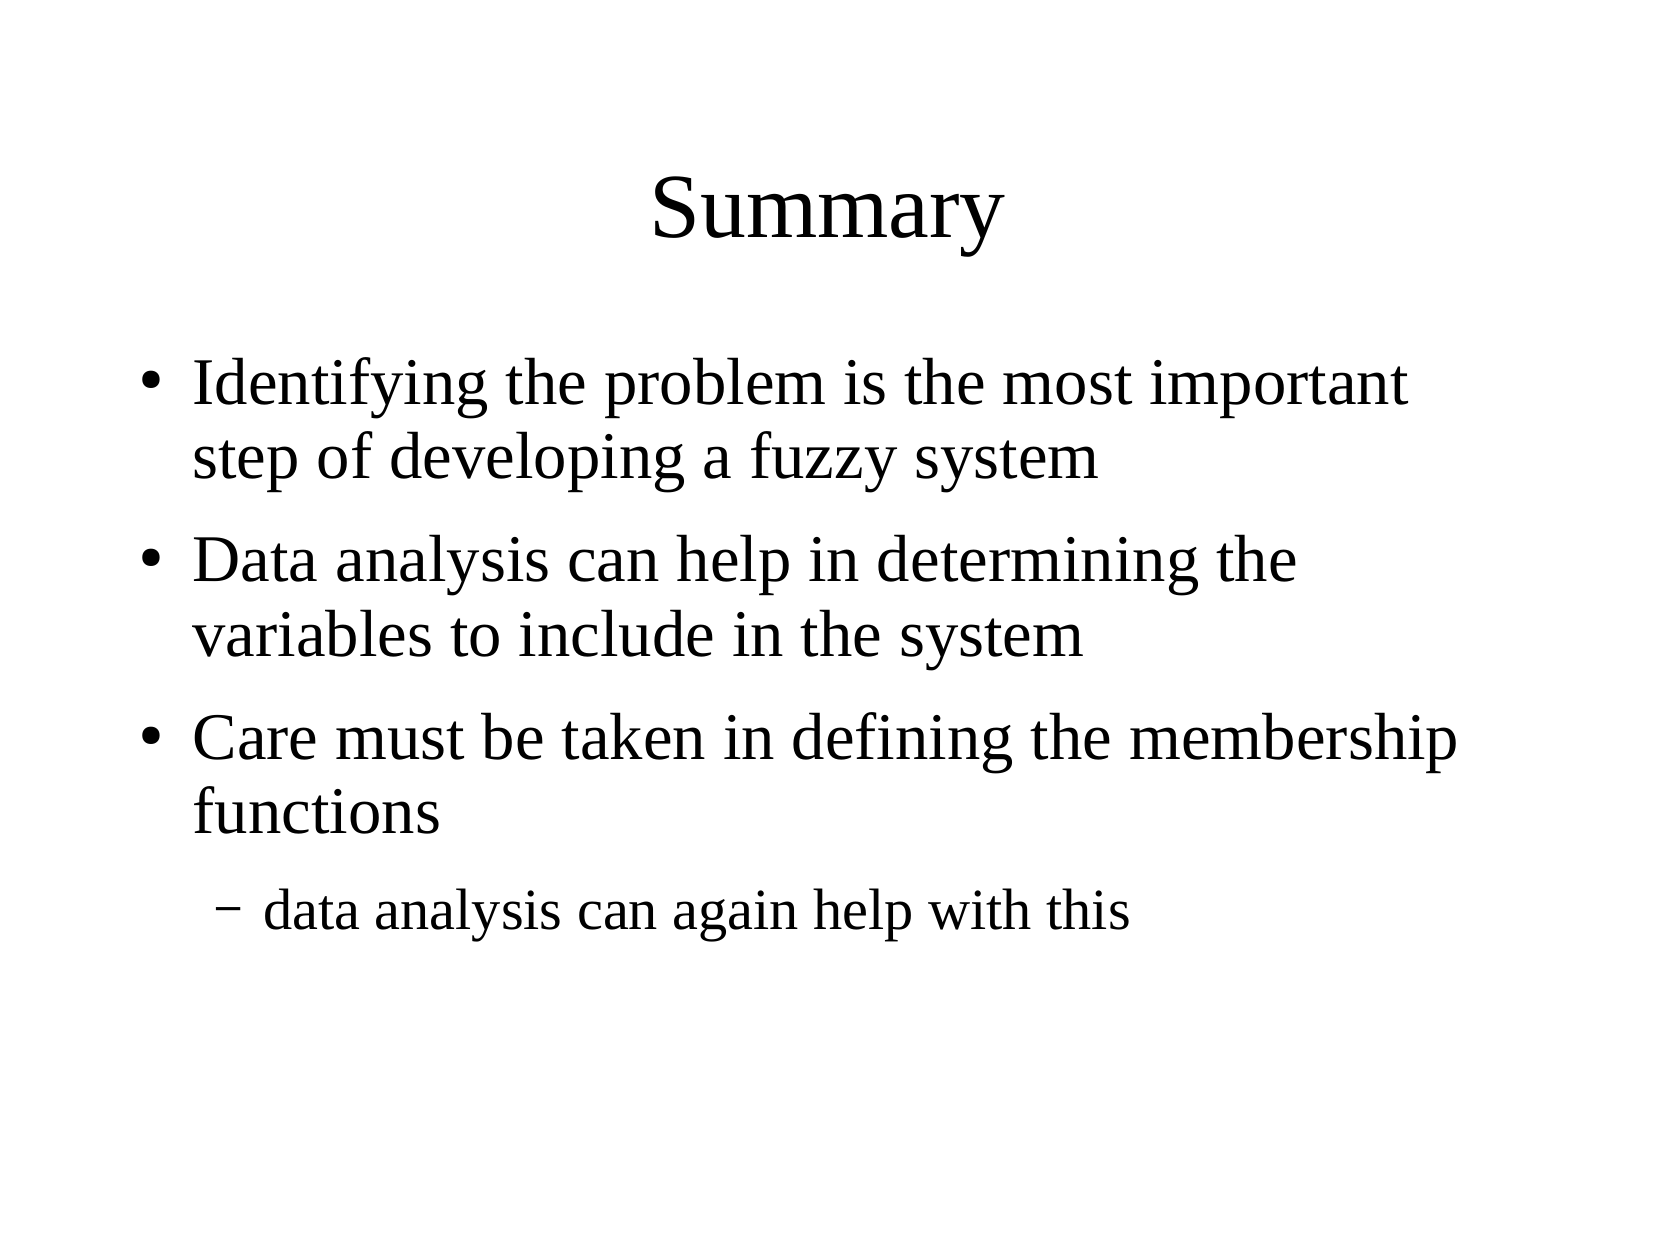

# Summary
Identifying the problem is the most important step of developing a fuzzy system
Data analysis can help in determining the variables to include in the system
Care must be taken in defining the membership functions
data analysis can again help with this